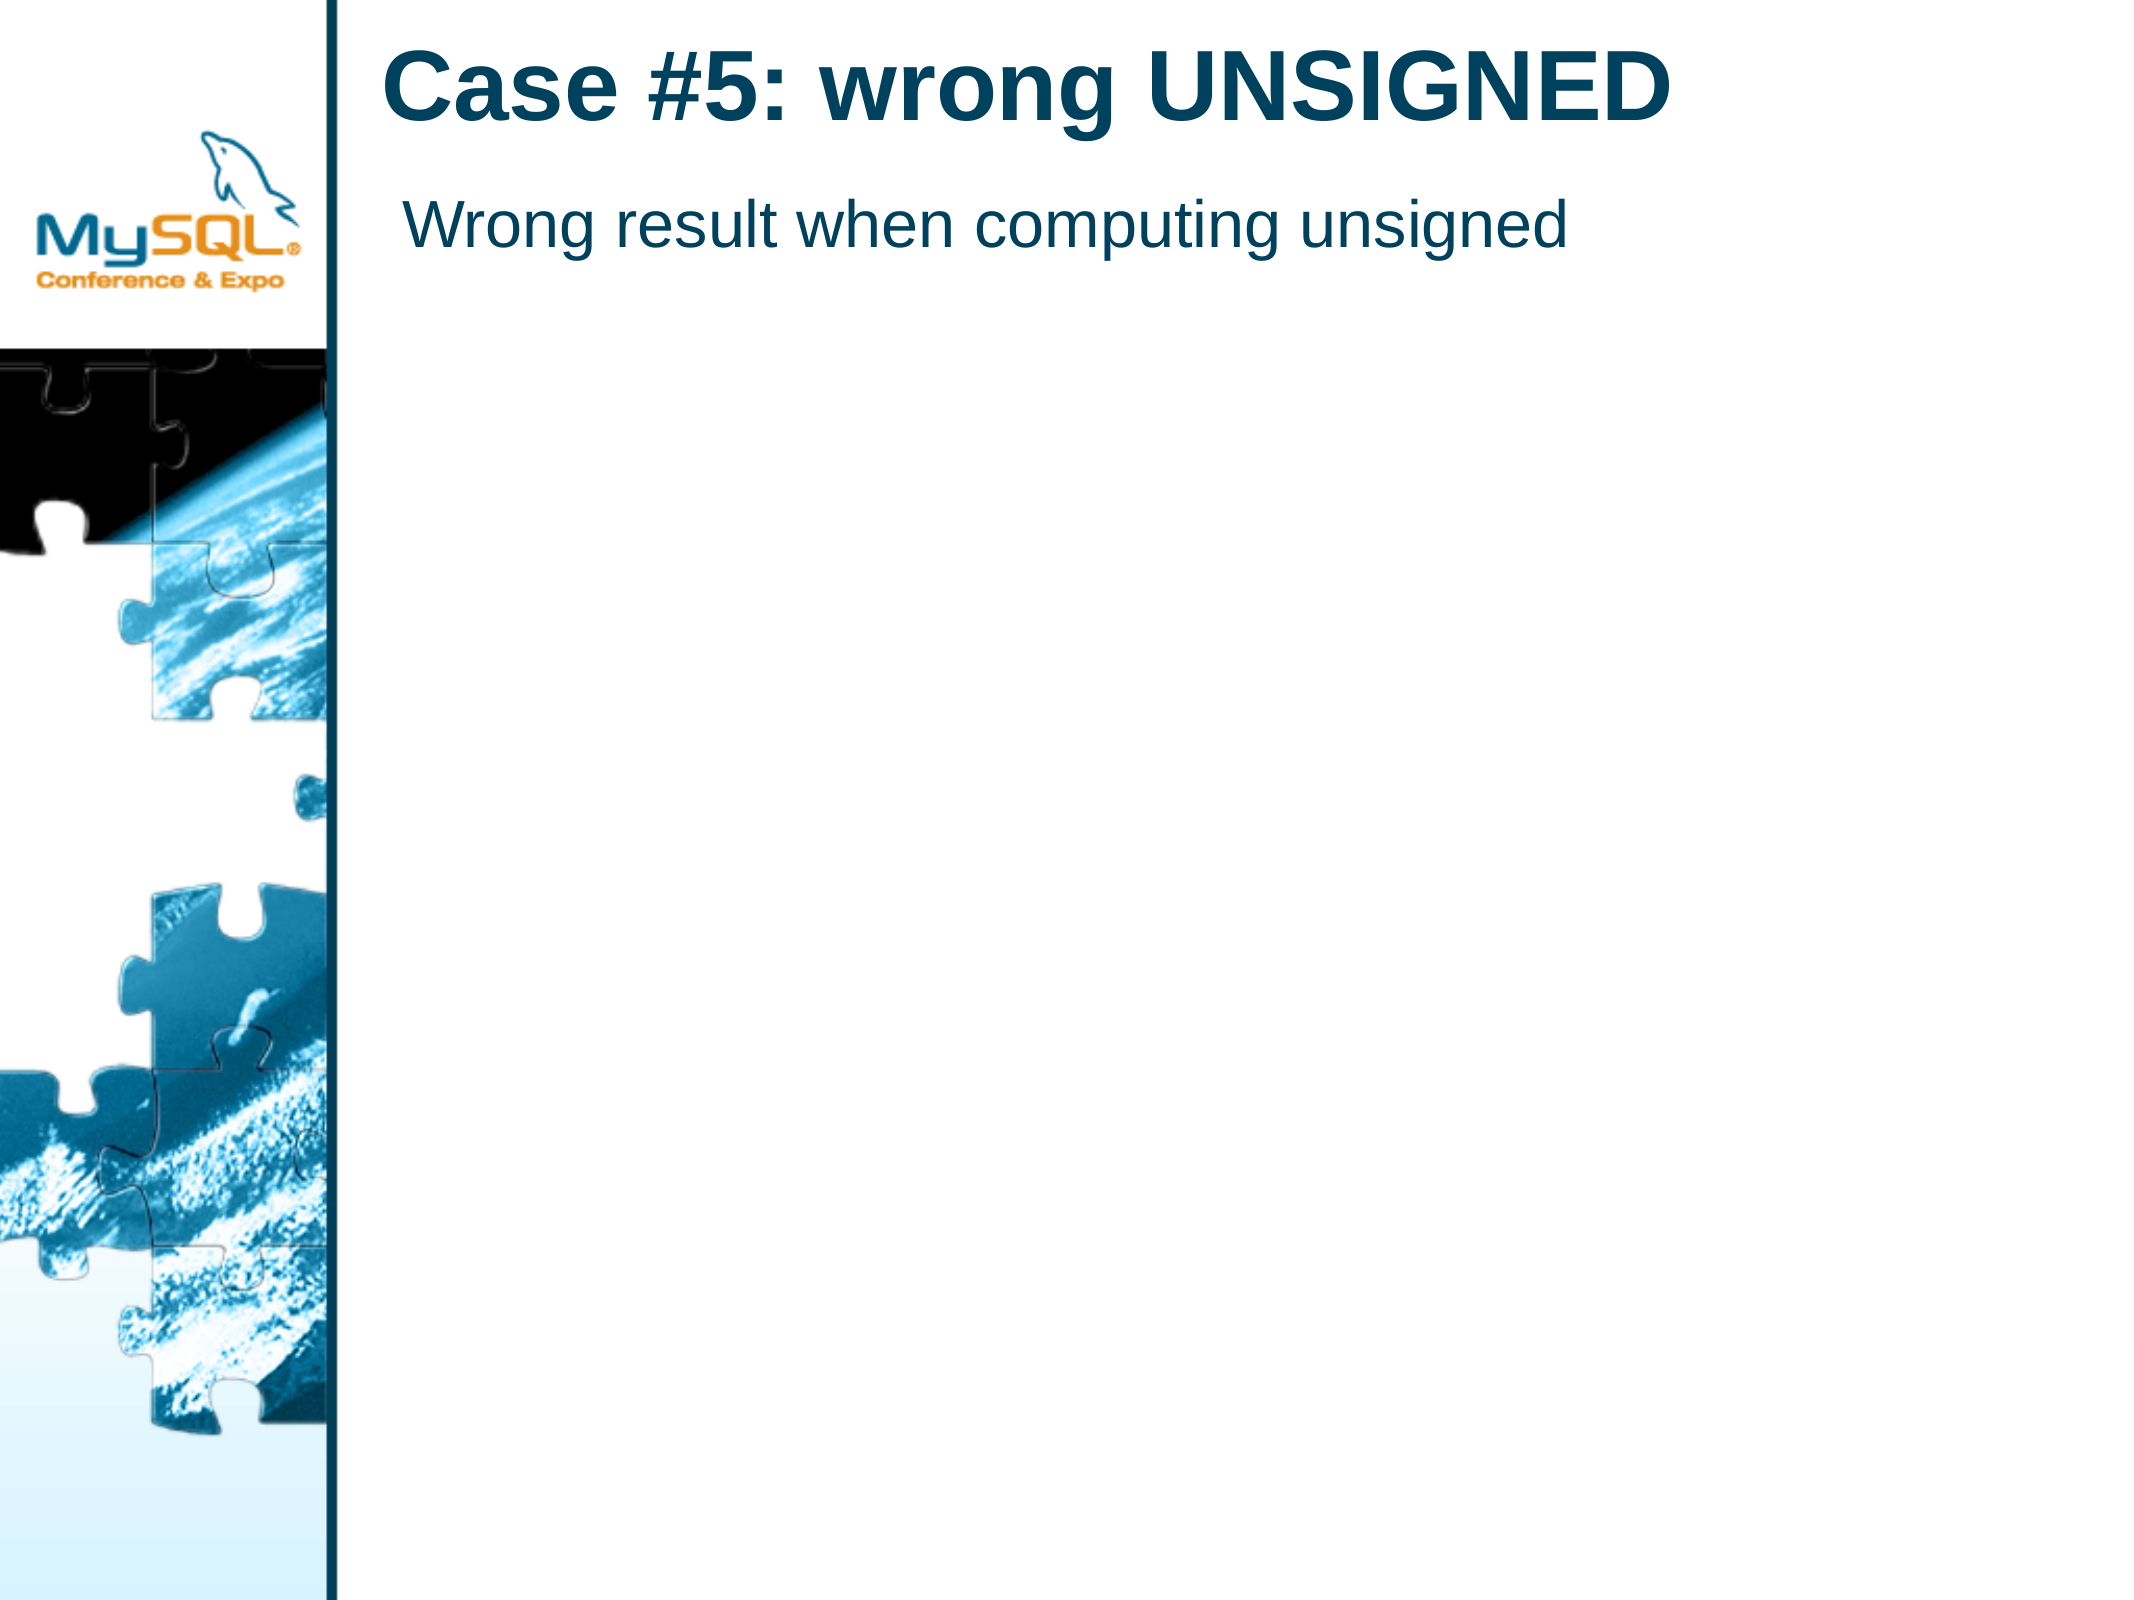

# Case #5: wrong UNSIGNED
Wrong result when computing unsigned